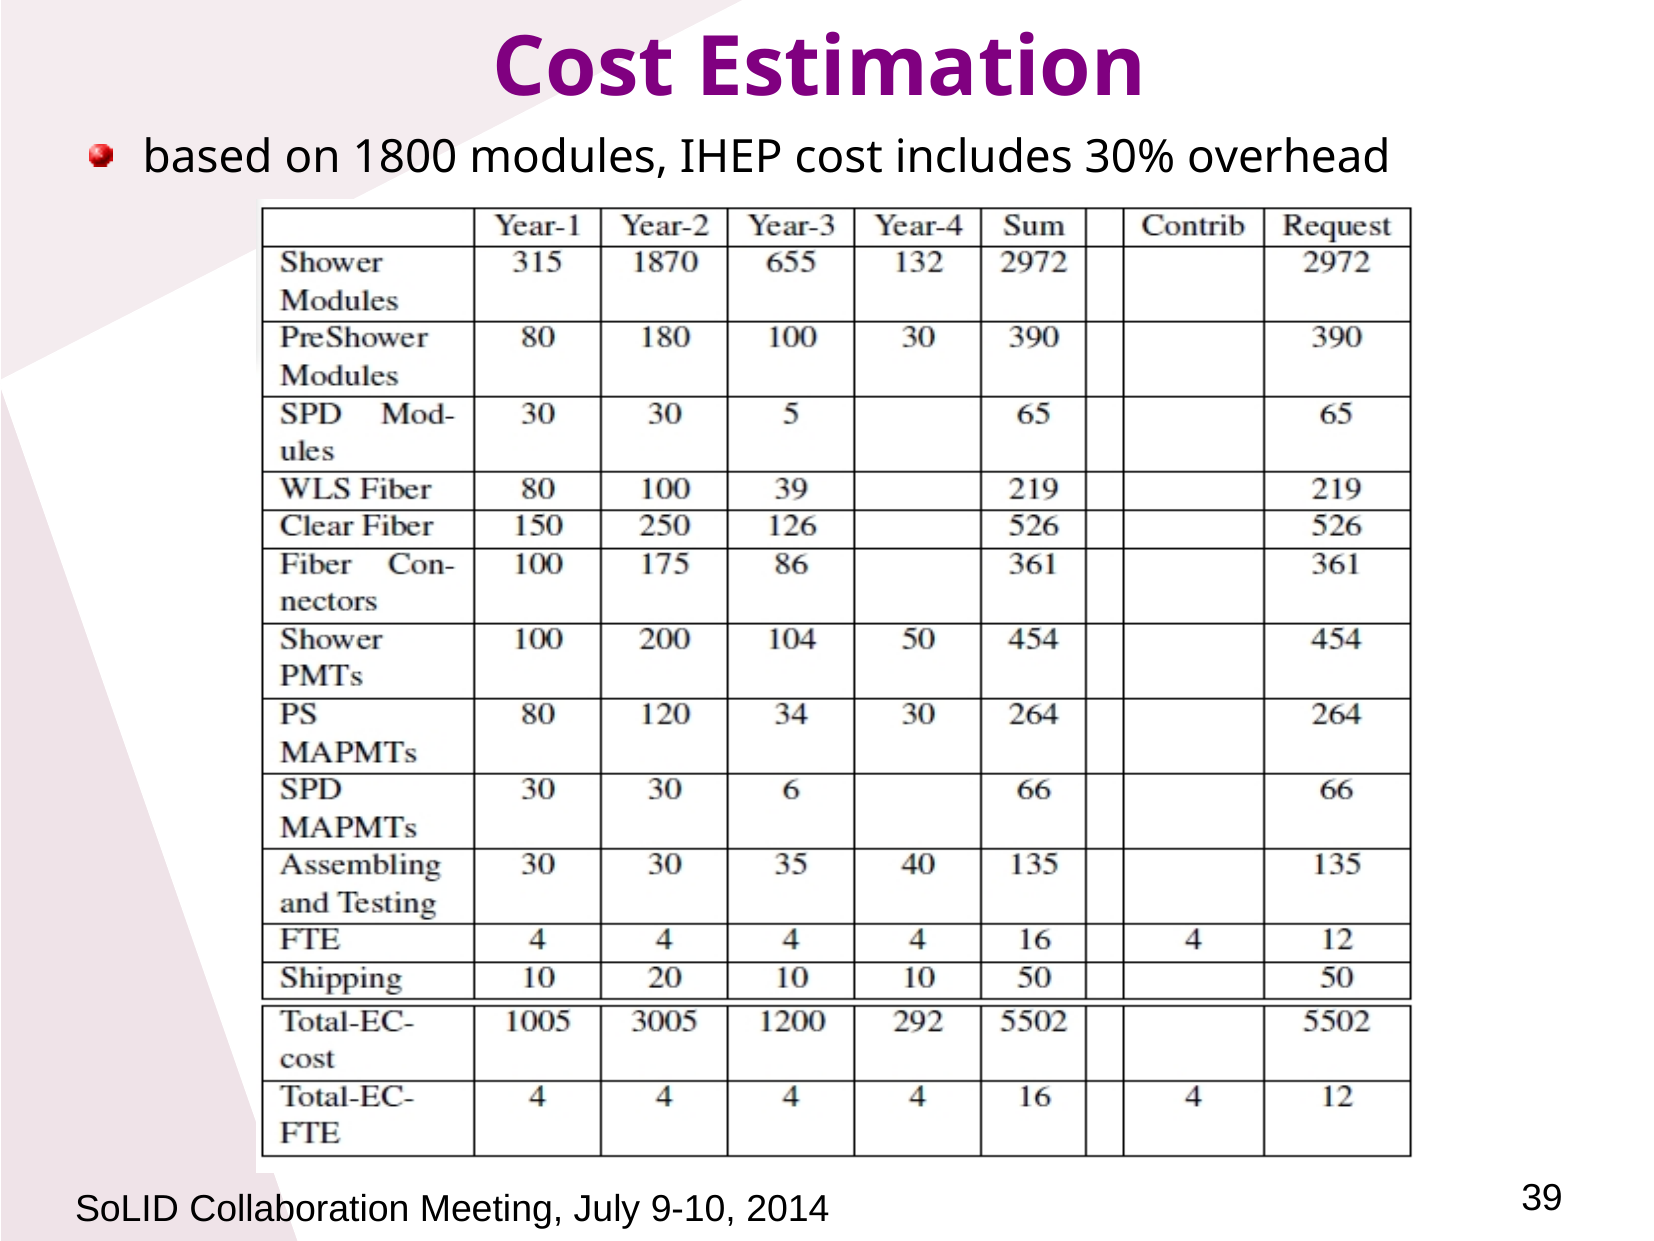

# Cost Estimation
based on 1800 modules, IHEP cost includes 30% overhead
39